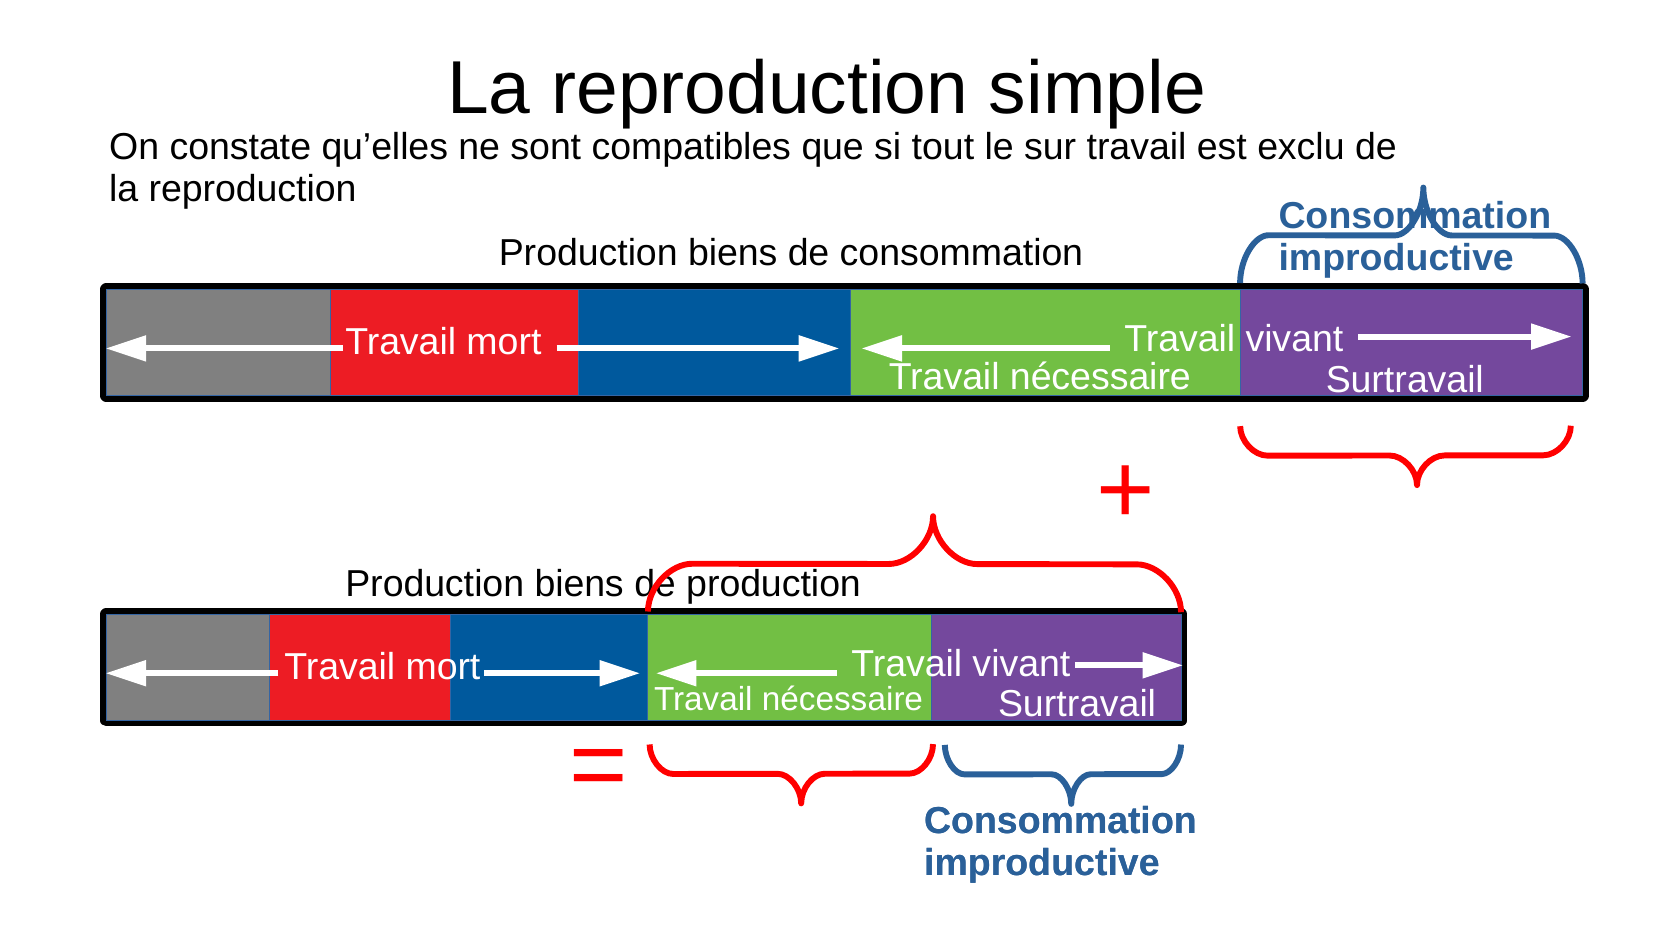

# La reproduction simple
On constate qu’elles ne sont compatibles que si tout le sur travail est exclu de la reproduction
Consommation improductive
Production biens de consommation
Travail vivant
Travail mort
Travail nécessaire
Surtravail
+
Production biens de production
Travail vivant
Travail mort
Travail nécessaire
Surtravail
=
Consommation improductive
Consommation improductive